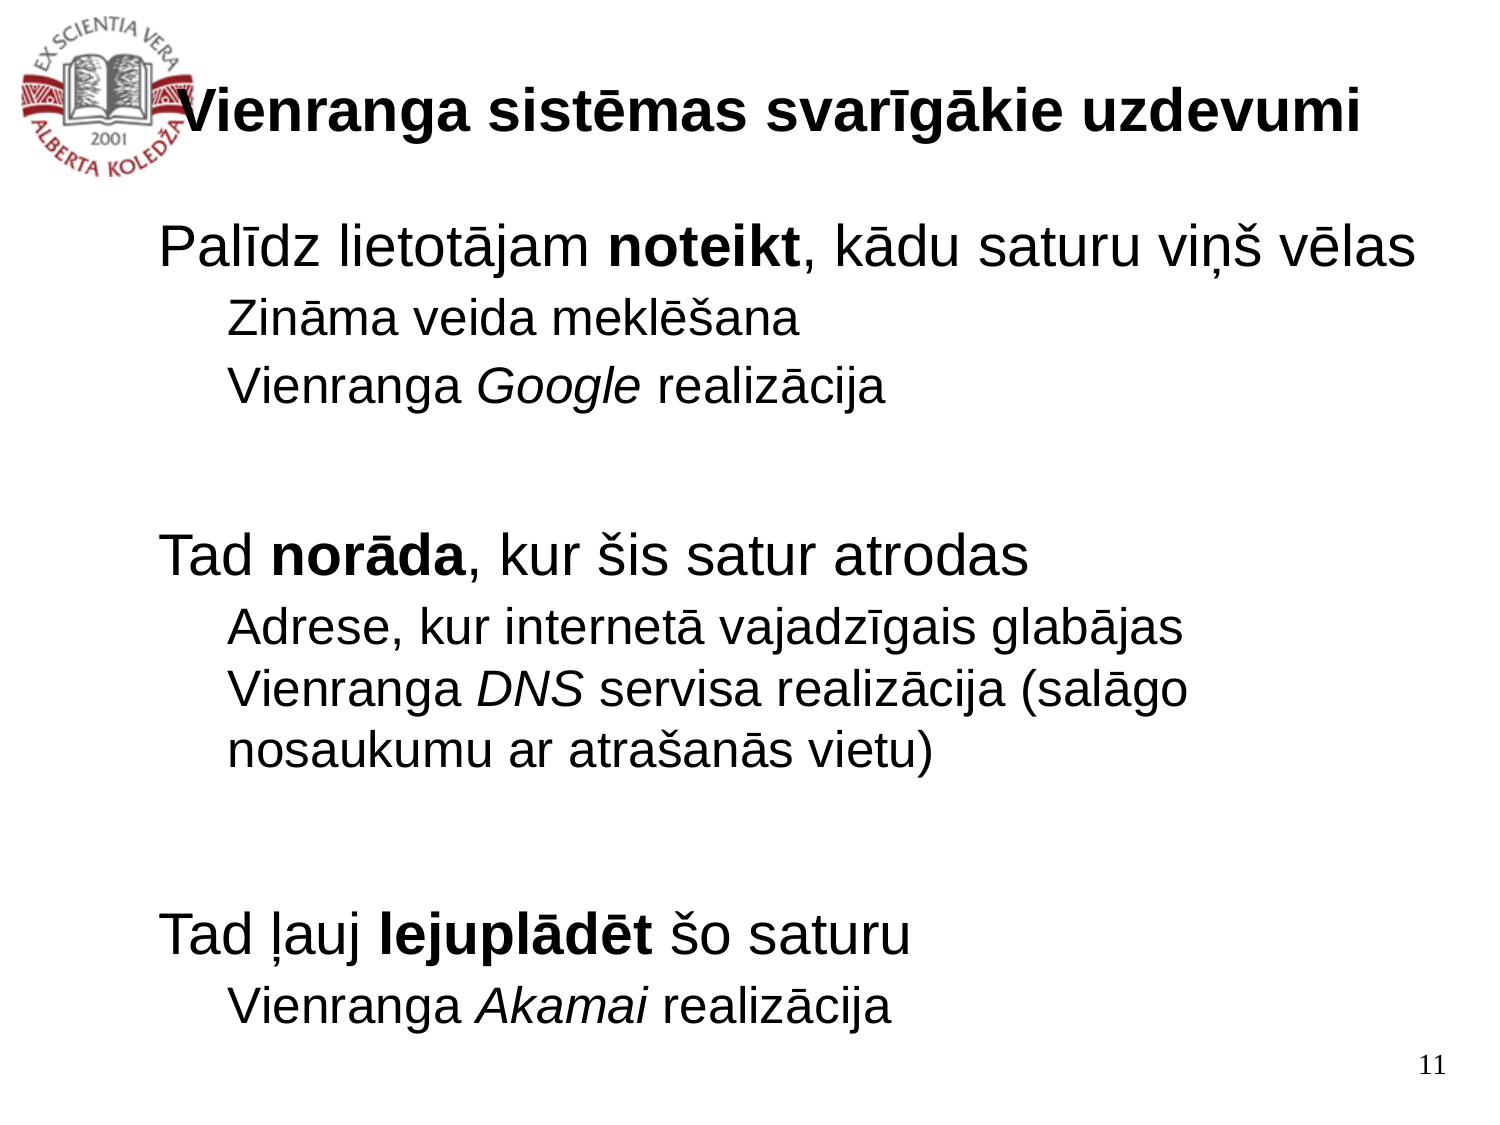

# Vienranga sistēmas svarīgākie uzdevumi
Palīdz lietotājam noteikt, kādu saturu viņš vēlas
Zināma veida meklēšana
Vienranga Google realizācija
Tad norāda, kur šis satur atrodas
Adrese, kur internetā vajadzīgais glabājas
Vienranga DNS servisa realizācija (salāgo nosaukumu ar atrašanās vietu)
Tad ļauj lejuplādēt šo saturu
Vienranga Akamai realizācija